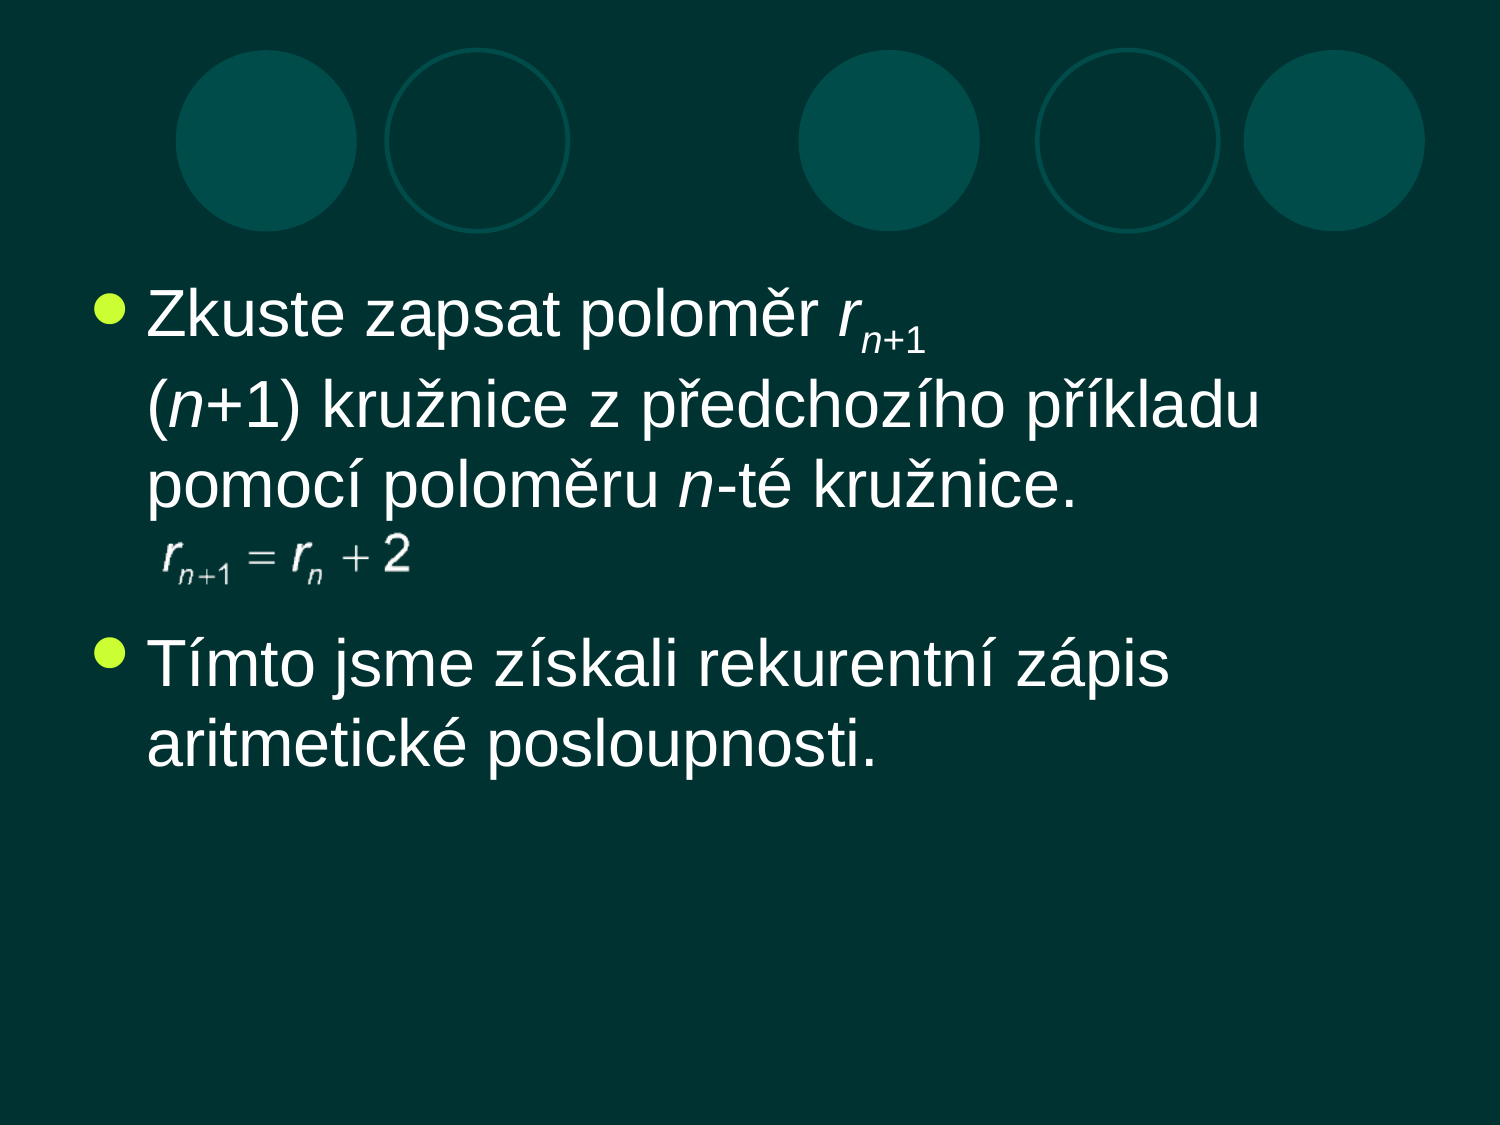

# Zkuste zapsat poloměr rn+1 (n+1) kružnice z předchozího příkladu pomocí poloměru n-té kružnice.
Tímto jsme získali rekurentní zápis aritmetické posloupnosti.